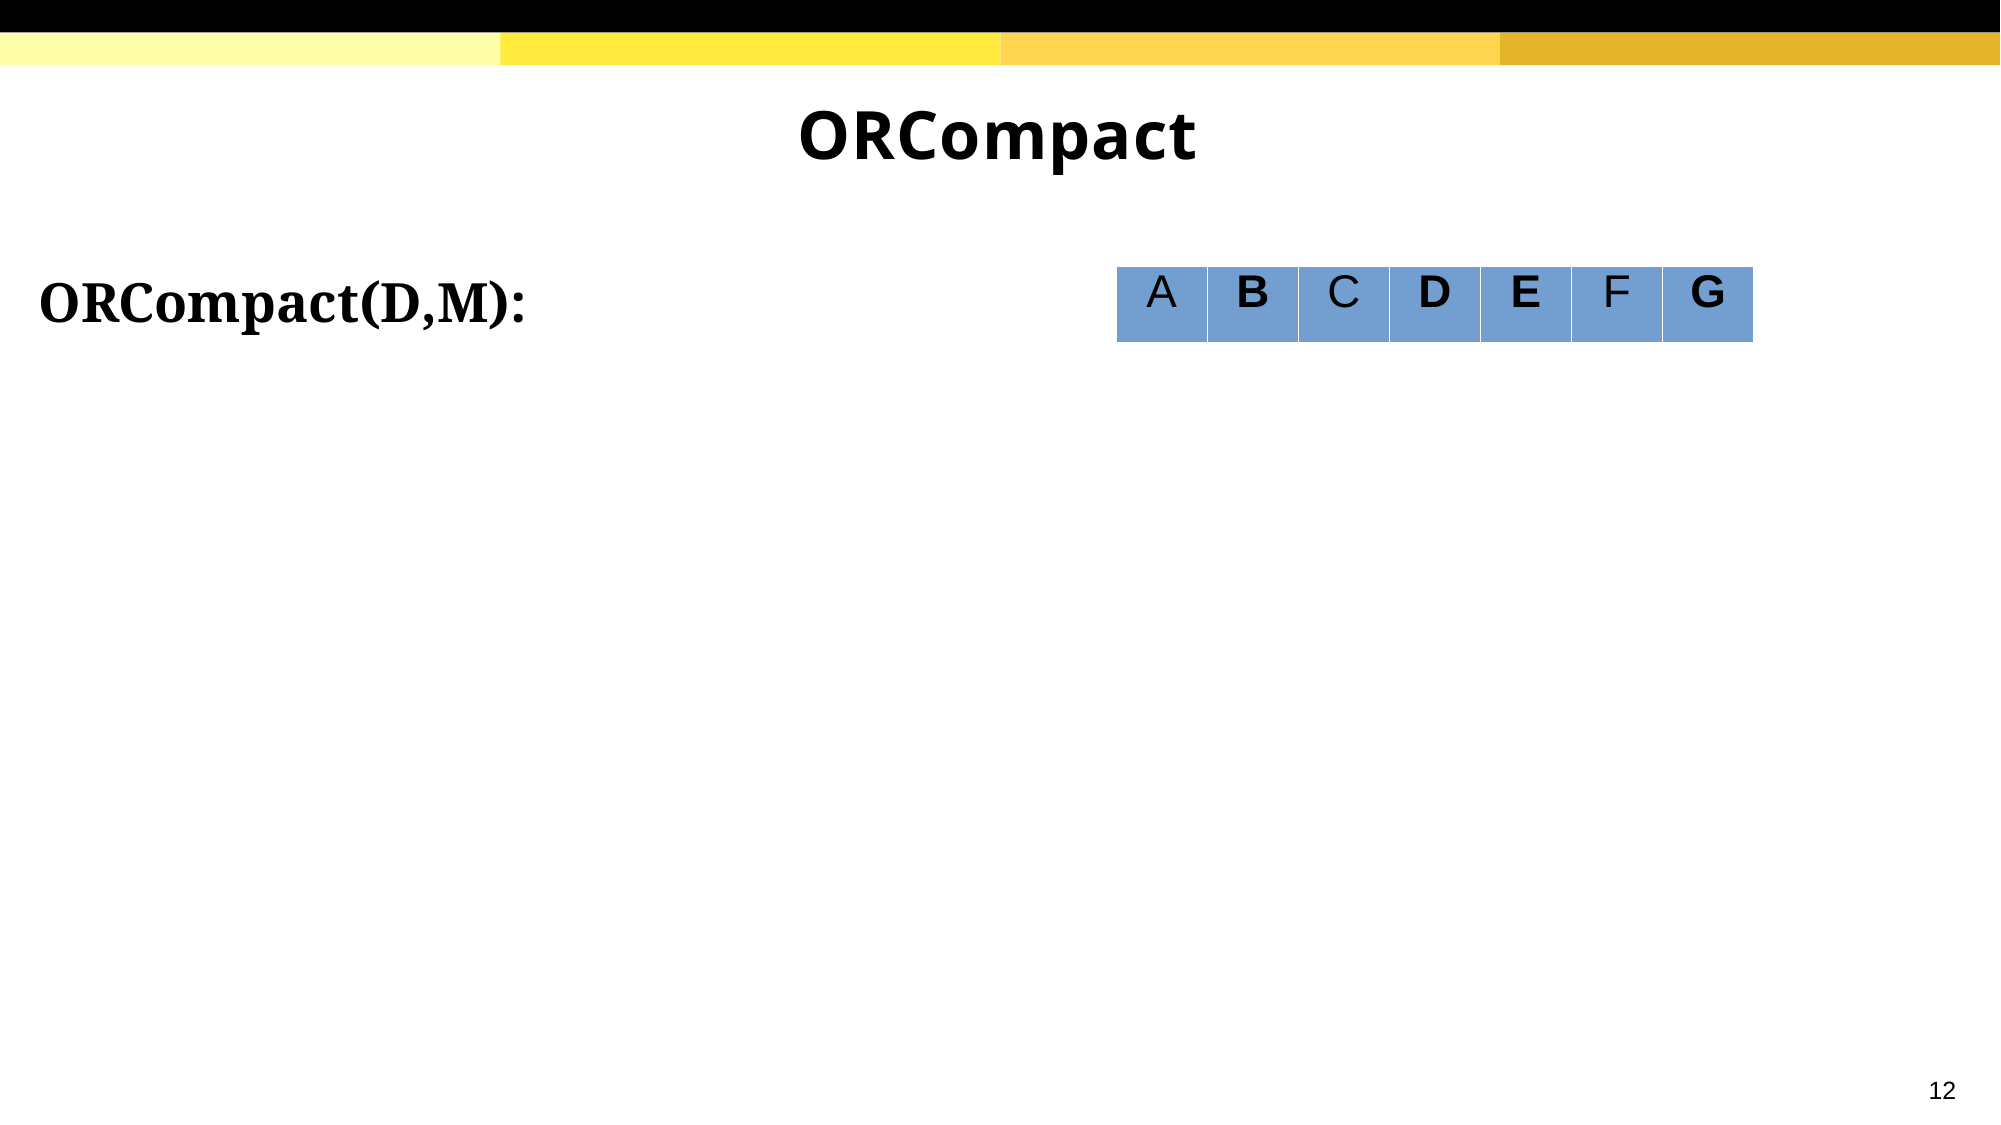

# ORCompact
ORCompact(D,M):
| A | B | C | D | E | F | G |
| --- | --- | --- | --- | --- | --- | --- |
12